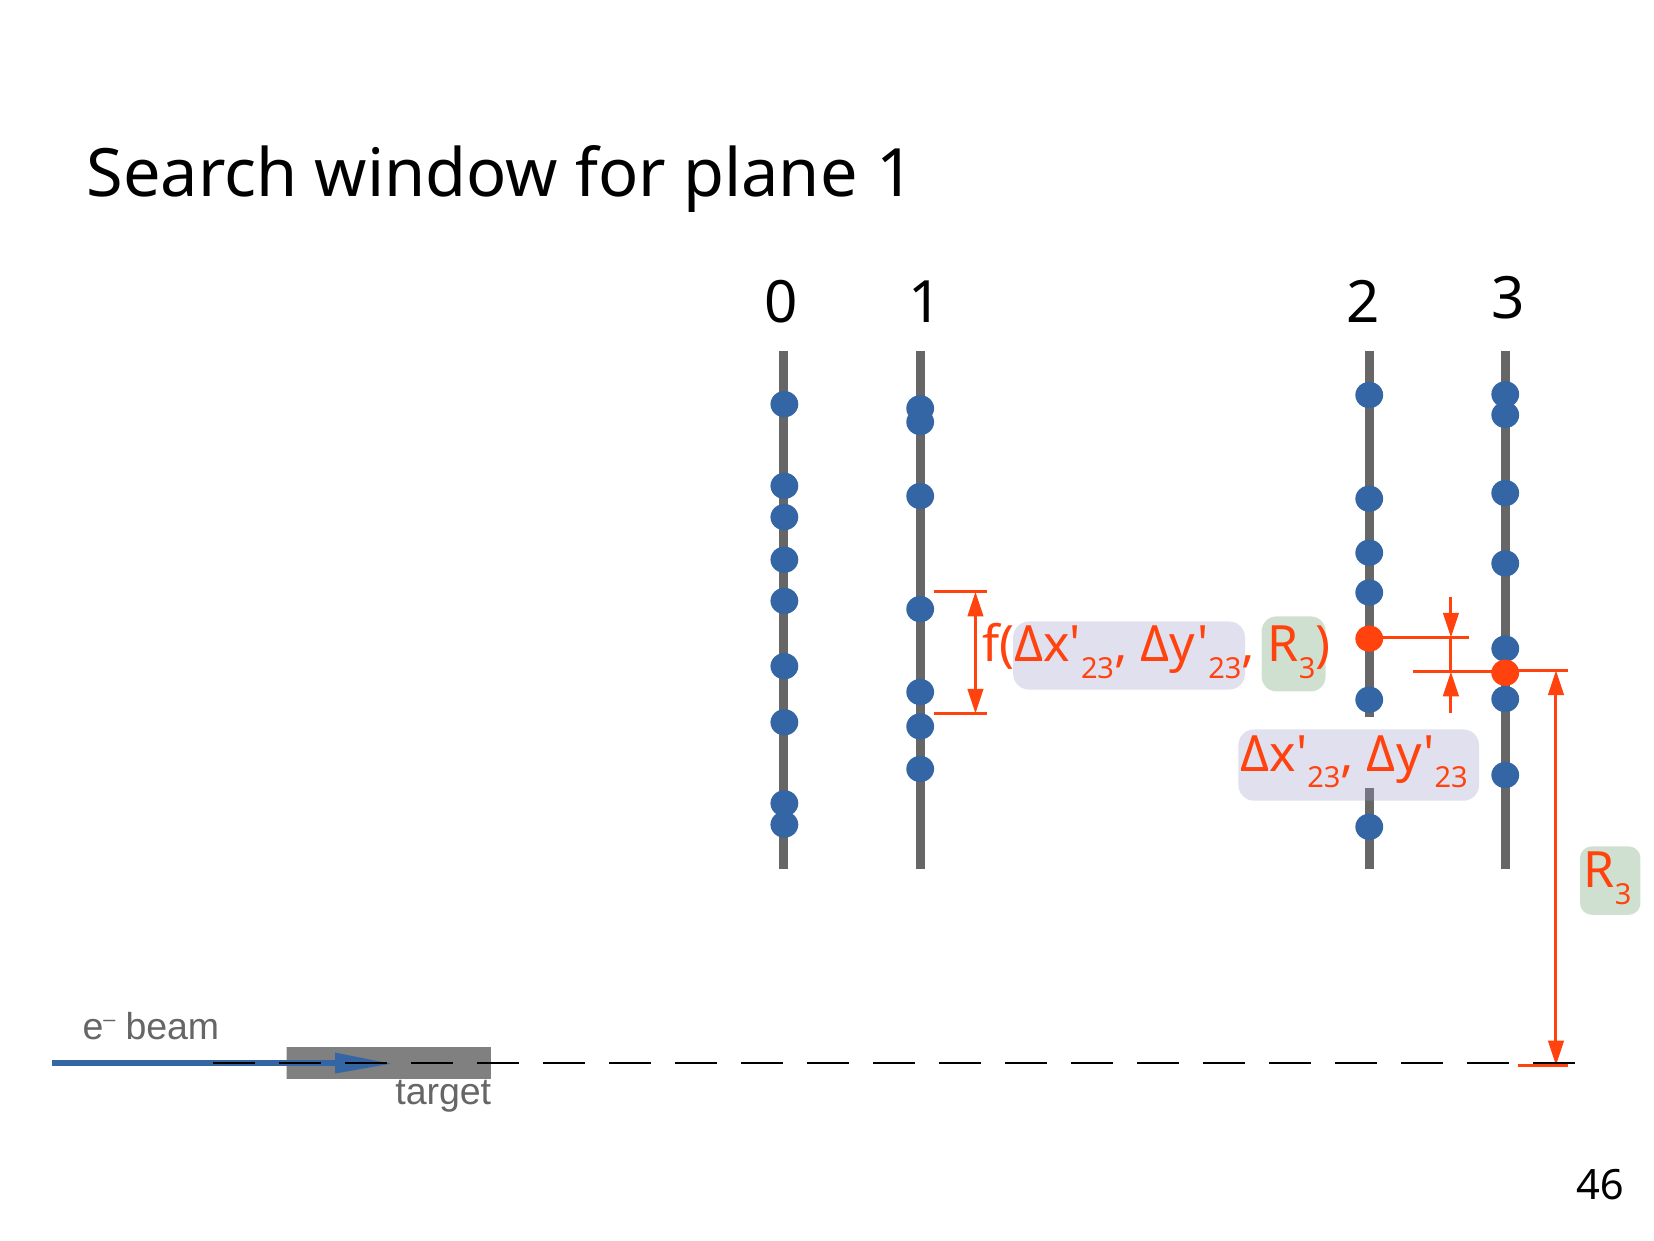

Search window for plane 1
3
0
1
2
f(Δx'23, Δy'23, R3)
Δx'23, Δy'23
R3
e– beam
target
46